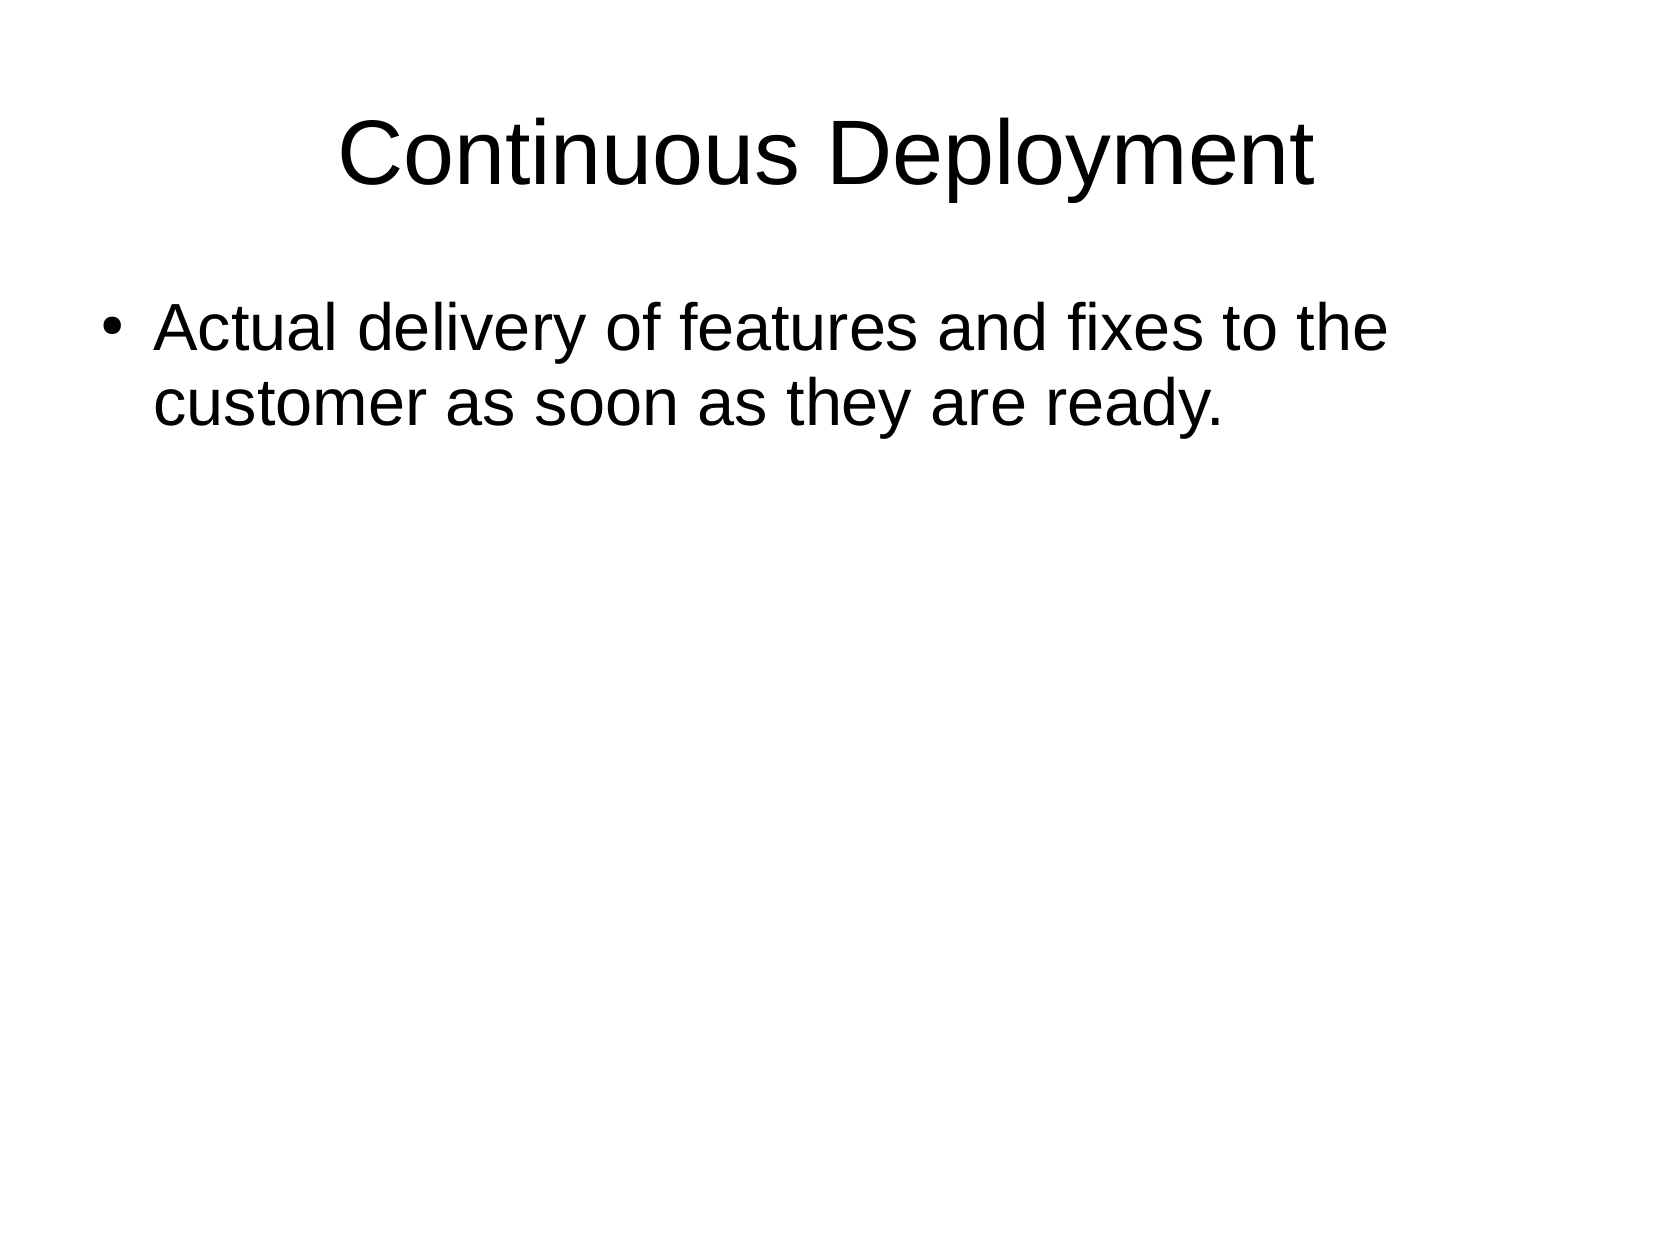

# Continuous Deployment
Actual delivery of features and fixes to the customer as soon as they are ready.